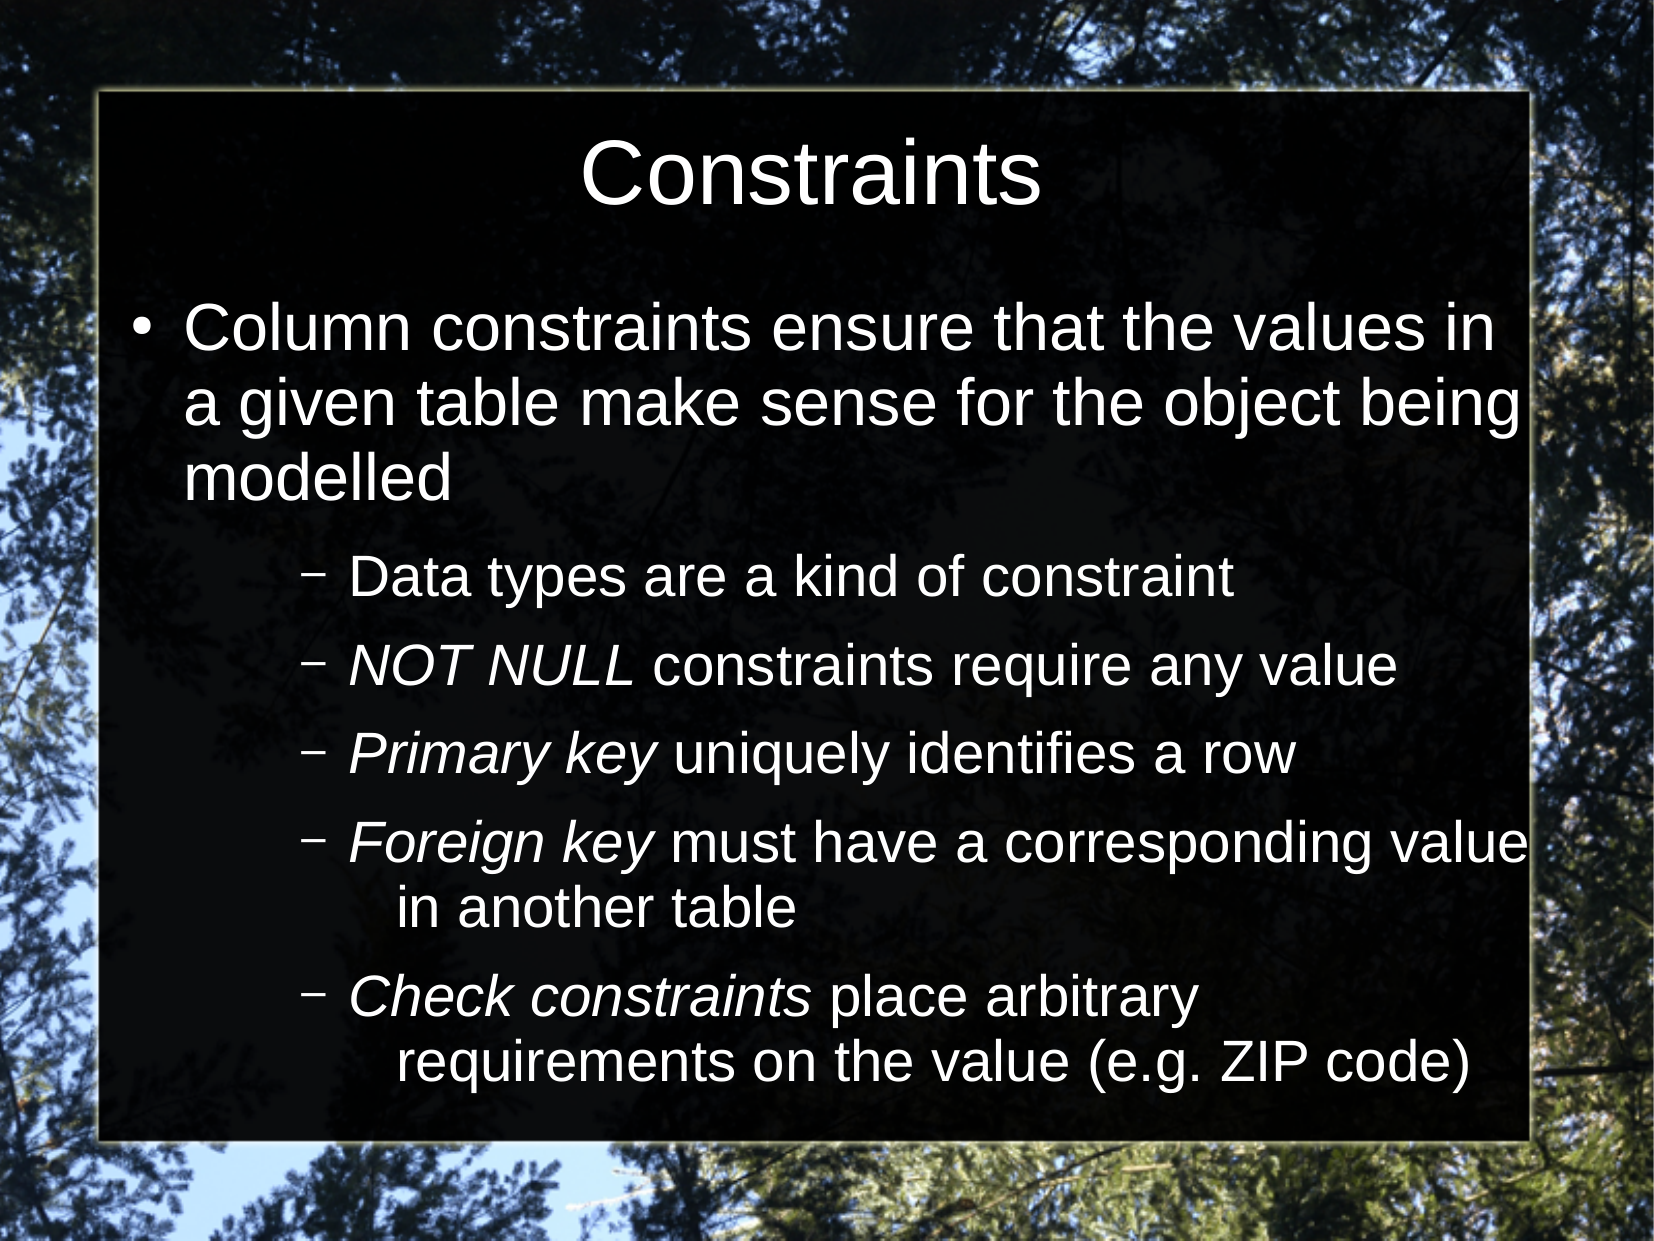

# Constraints
Column constraints ensure that the values in a given table make sense for the object being modelled
Data types are a kind of constraint
NOT NULL constraints require any value
Primary key uniquely identifies a row
Foreign key must have a corresponding value in another table
Check constraints place arbitrary requirements on the value (e.g. ZIP code)